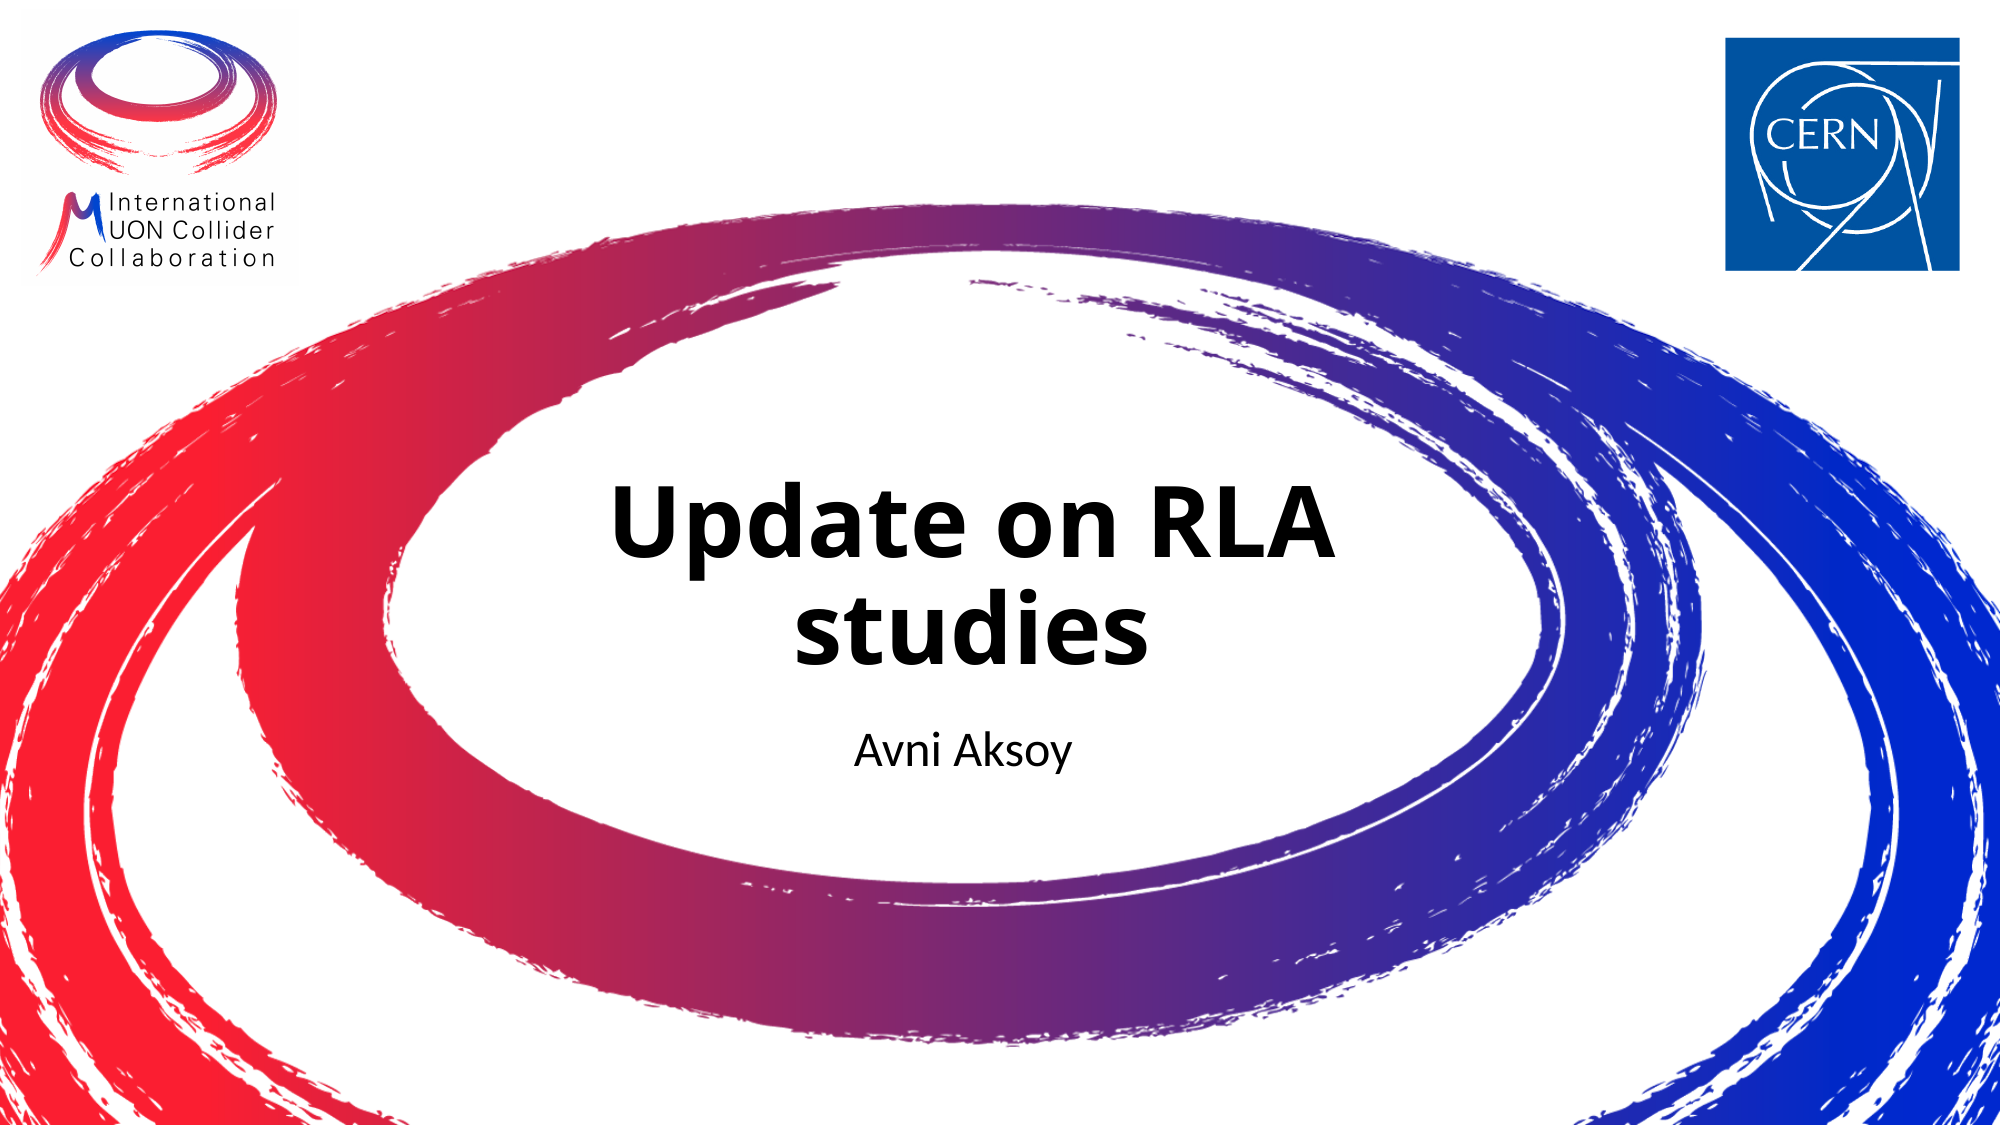

# Update on RLA studies
Avni Aksoy